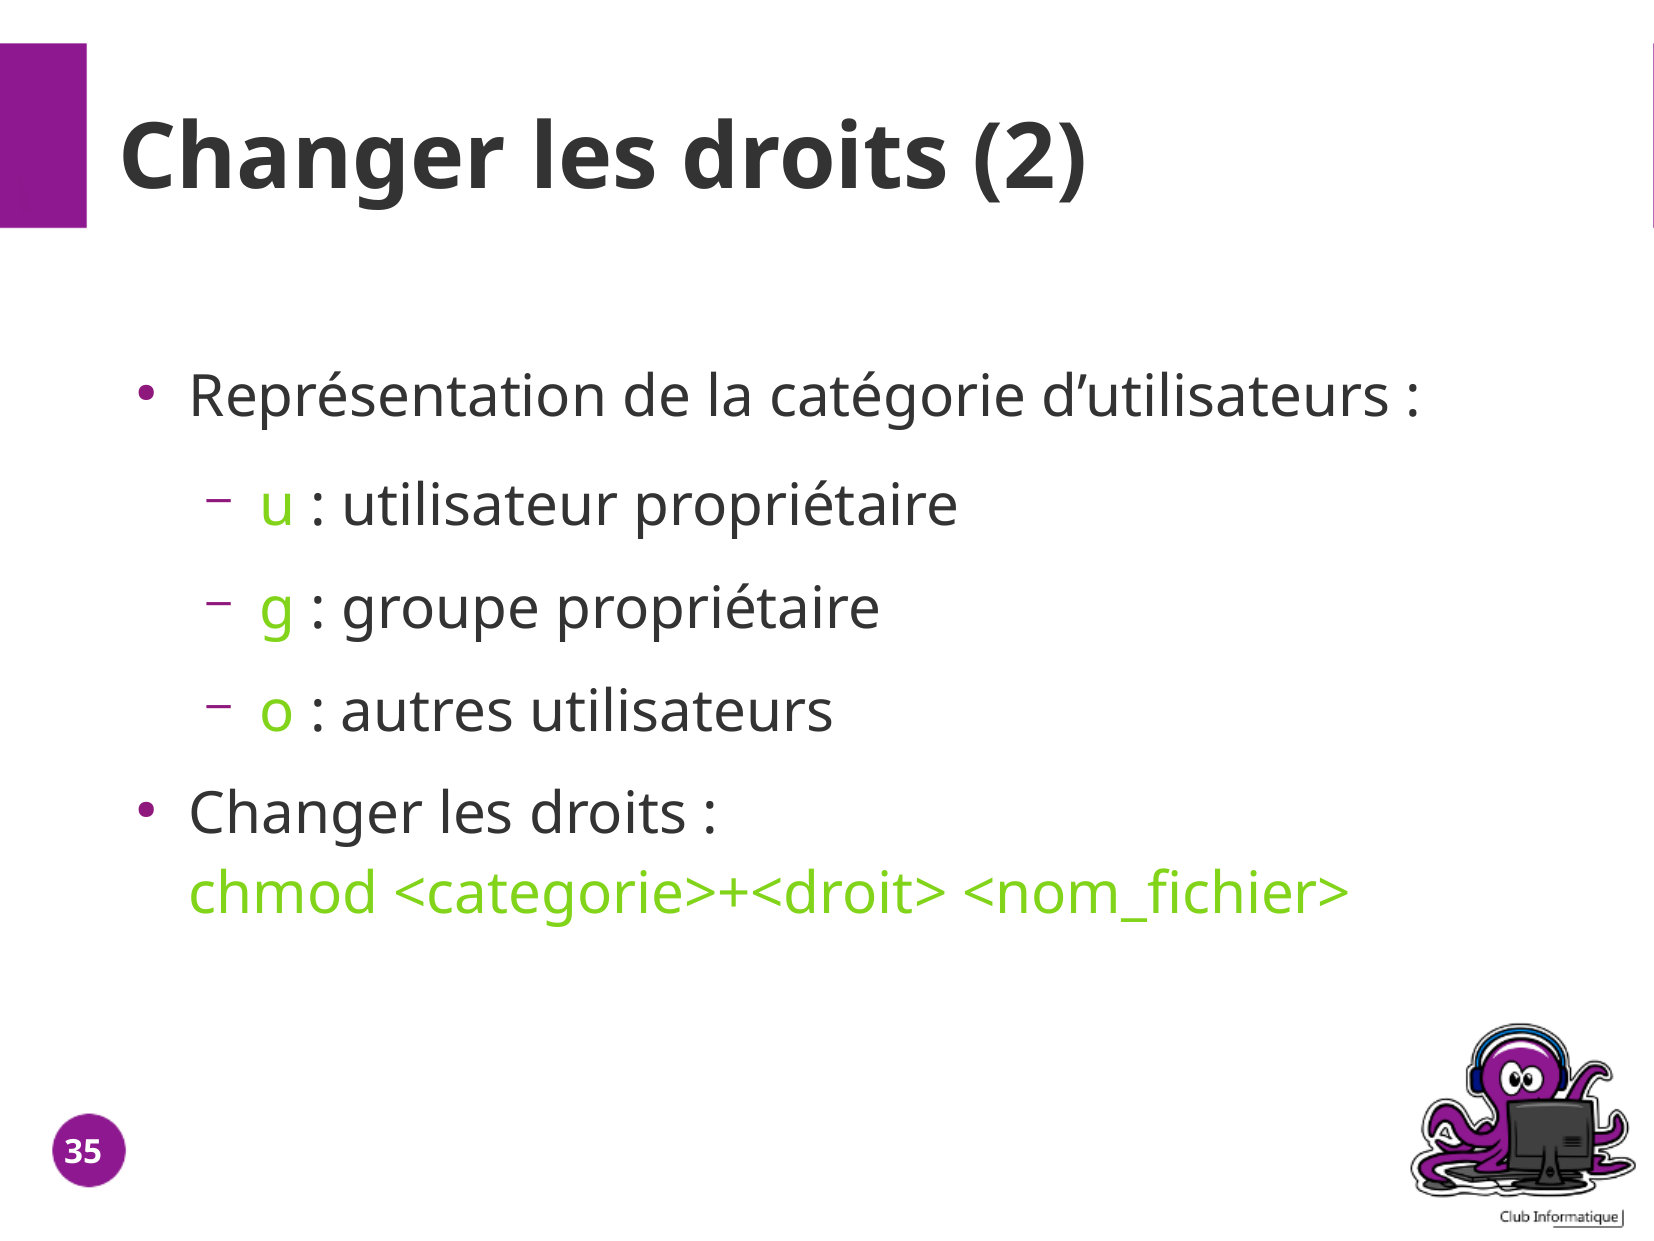

# Changer les droits (2)
Représentation de la catégorie d’utilisateurs :
u : utilisateur propriétaire
g : groupe propriétaire
o : autres utilisateurs
Changer les droits :
chmod <categorie>+<droit> <nom_fichier>
35